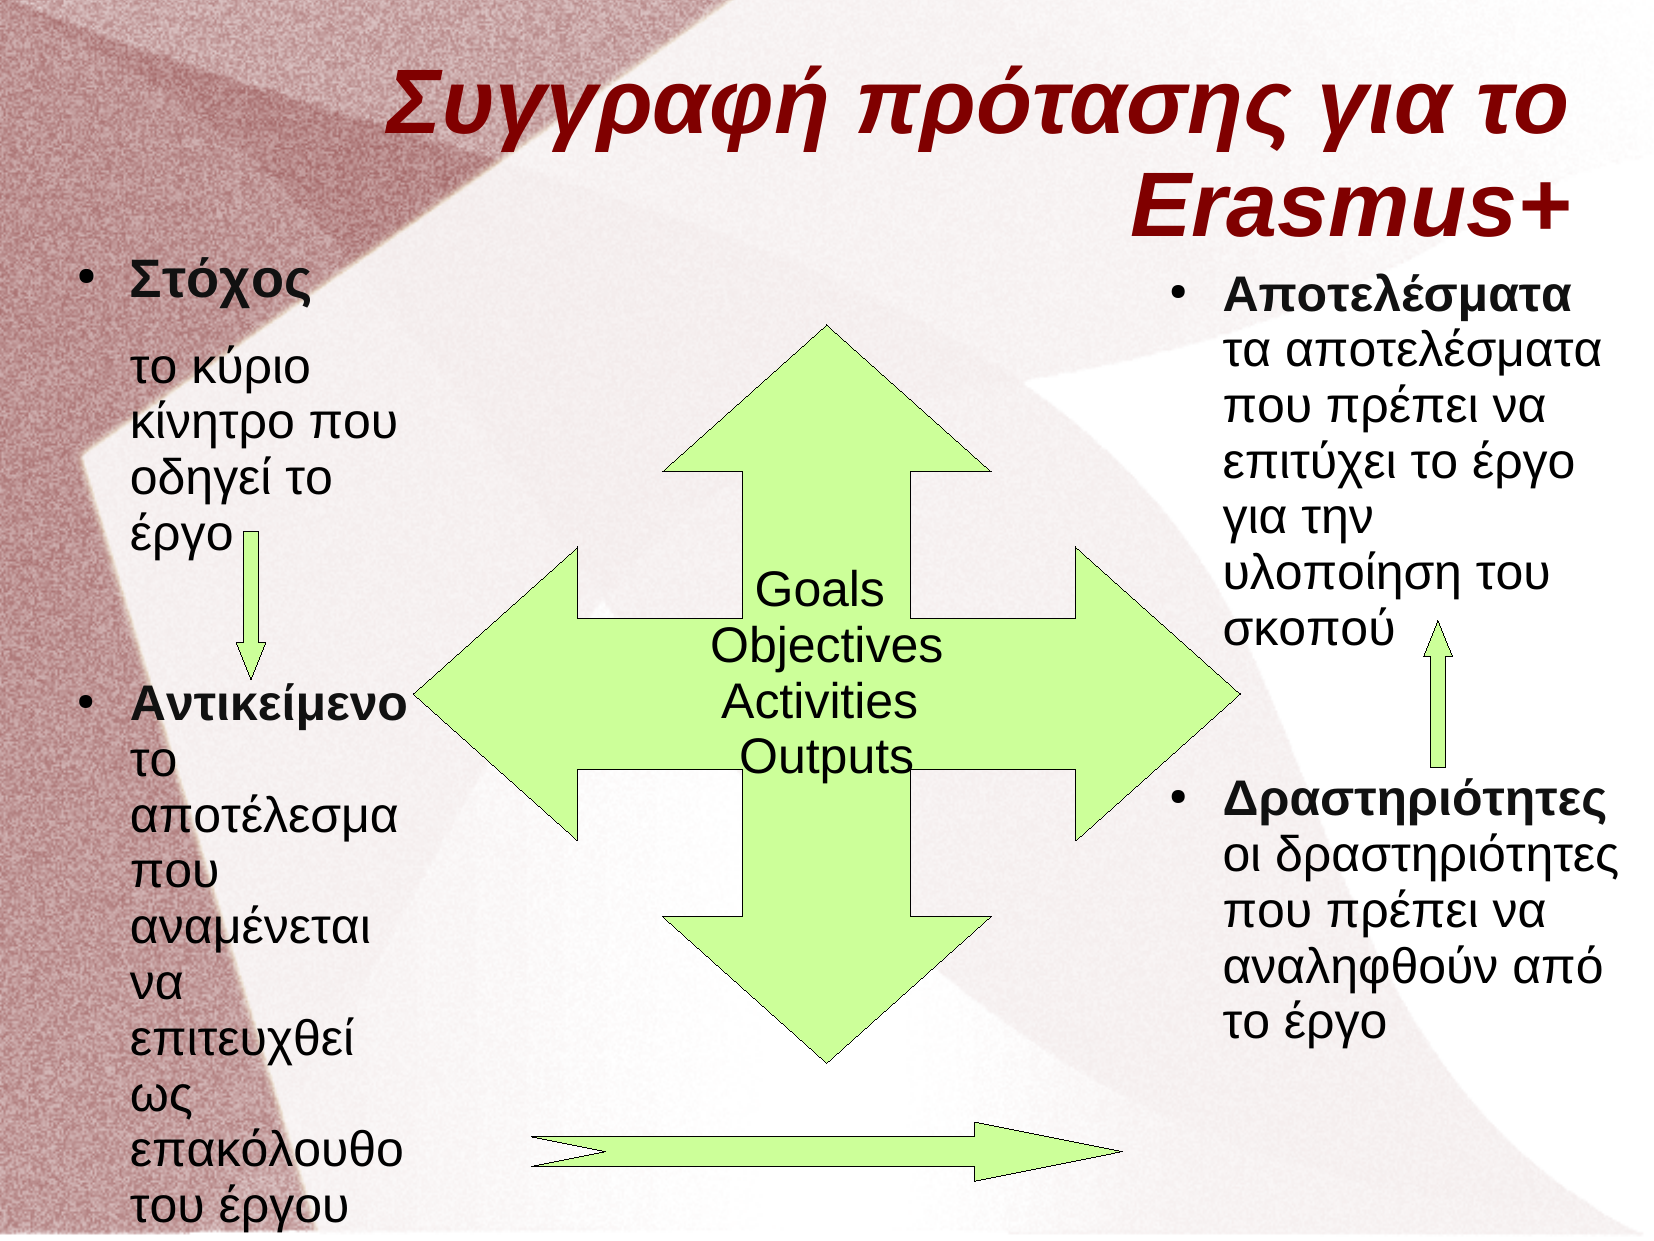

# Συγγραφή πρότασης για το Erasmus+
Στόχος
το κύριο κίνητρο που οδηγεί το έργο
Αντικείμενοτο αποτέλεσμα που αναμένεται να επιτευχθεί ως επακόλουθο του έργου
Αποτελέσματα τα αποτελέσματα που πρέπει να επιτύχει το έργο για την υλοποίηση του σκοπού
Δραστηριότητεςοι δραστηριότητες που πρέπει να αναληφθούν από το έργο
Goals
Objectives
Activities
Outputs